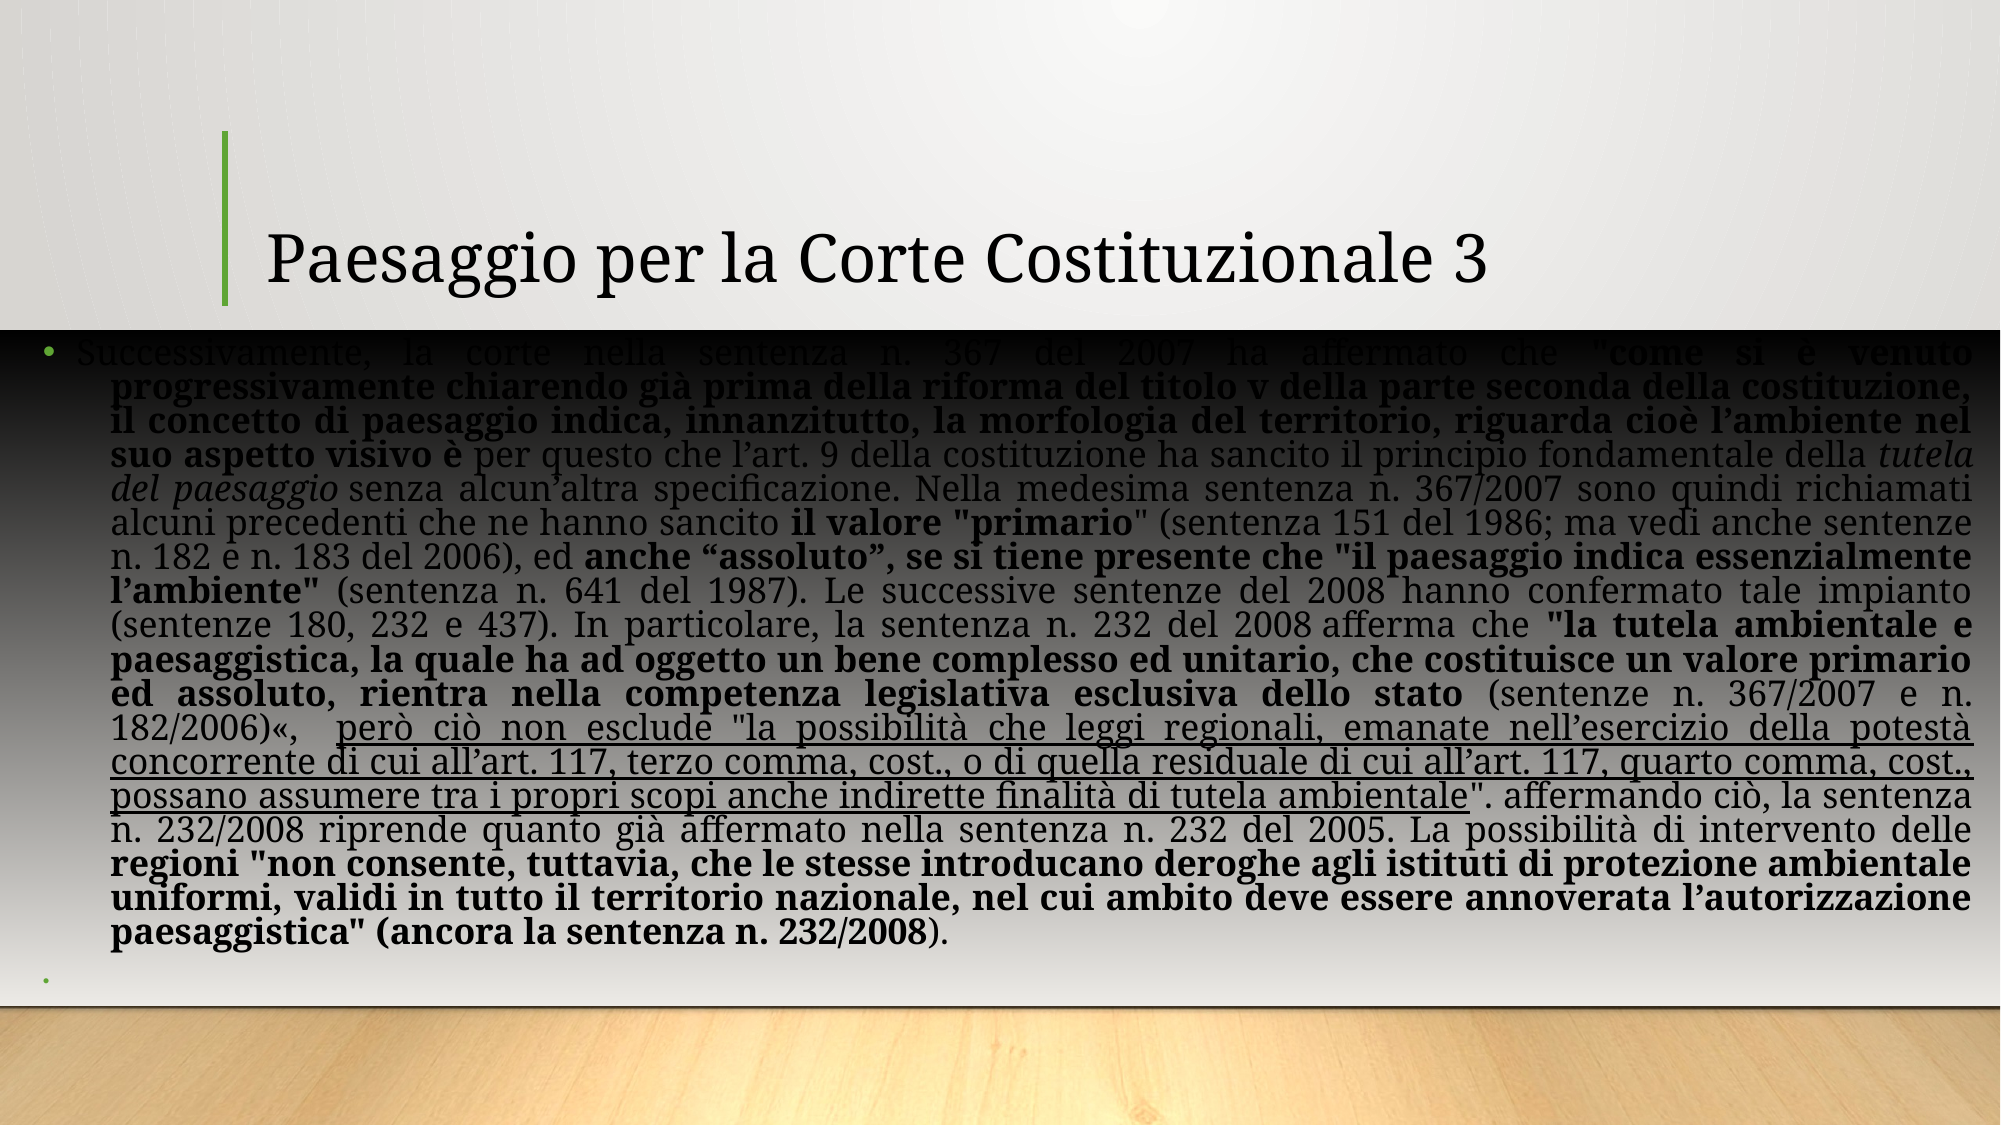

# Paesaggio per la Corte Costituzionale 3
Successivamente, la corte nella sentenza n. 367 del 2007 ha affermato che "come si è venuto progressivamente chiarendo già prima della riforma del titolo v della parte seconda della costituzione, il concetto di paesaggio indica, innanzitutto, la morfologia del territorio, riguarda cioè l’ambiente nel suo aspetto visivo è per questo che l’art. 9 della costituzione ha sancito il principio fondamentale della tutela del paesaggio senza alcun’altra specificazione. Nella medesima sentenza n. 367/2007 sono quindi richiamati alcuni precedenti che ne hanno sancito il valore "primario" (sentenza 151 del 1986; ma vedi anche sentenze n. 182 e n. 183 del 2006), ed anche “assoluto”, se si tiene presente che "il paesaggio indica essenzialmente l’ambiente" (sentenza n. 641 del 1987). Le successive sentenze del 2008 hanno confermato tale impianto (sentenze 180, 232 e 437). In particolare, la sentenza n. 232 del 2008 afferma che "la tutela ambientale e paesaggistica, la quale ha ad oggetto un bene complesso ed unitario, che costituisce un valore primario ed assoluto, rientra nella competenza legislativa esclusiva dello stato (sentenze n. 367/2007 e n. 182/2006)«, però ciò non esclude "la possibilità che leggi regionali, emanate nell’esercizio della potestà concorrente di cui all’art. 117, terzo comma, cost., o di quella residuale di cui all’art. 117, quarto comma, cost., possano assumere tra i propri scopi anche indirette finalità di tutela ambientale". affermando ciò, la sentenza n. 232/2008 riprende quanto già affermato nella sentenza n. 232 del 2005. La possibilità di intervento delle regioni "non consente, tuttavia, che le stesse introducano deroghe agli istituti di protezione ambientale uniformi, validi in tutto il territorio nazionale, nel cui ambito deve essere annoverata l’autorizzazione paesaggistica" (ancora la sentenza n. 232/2008).